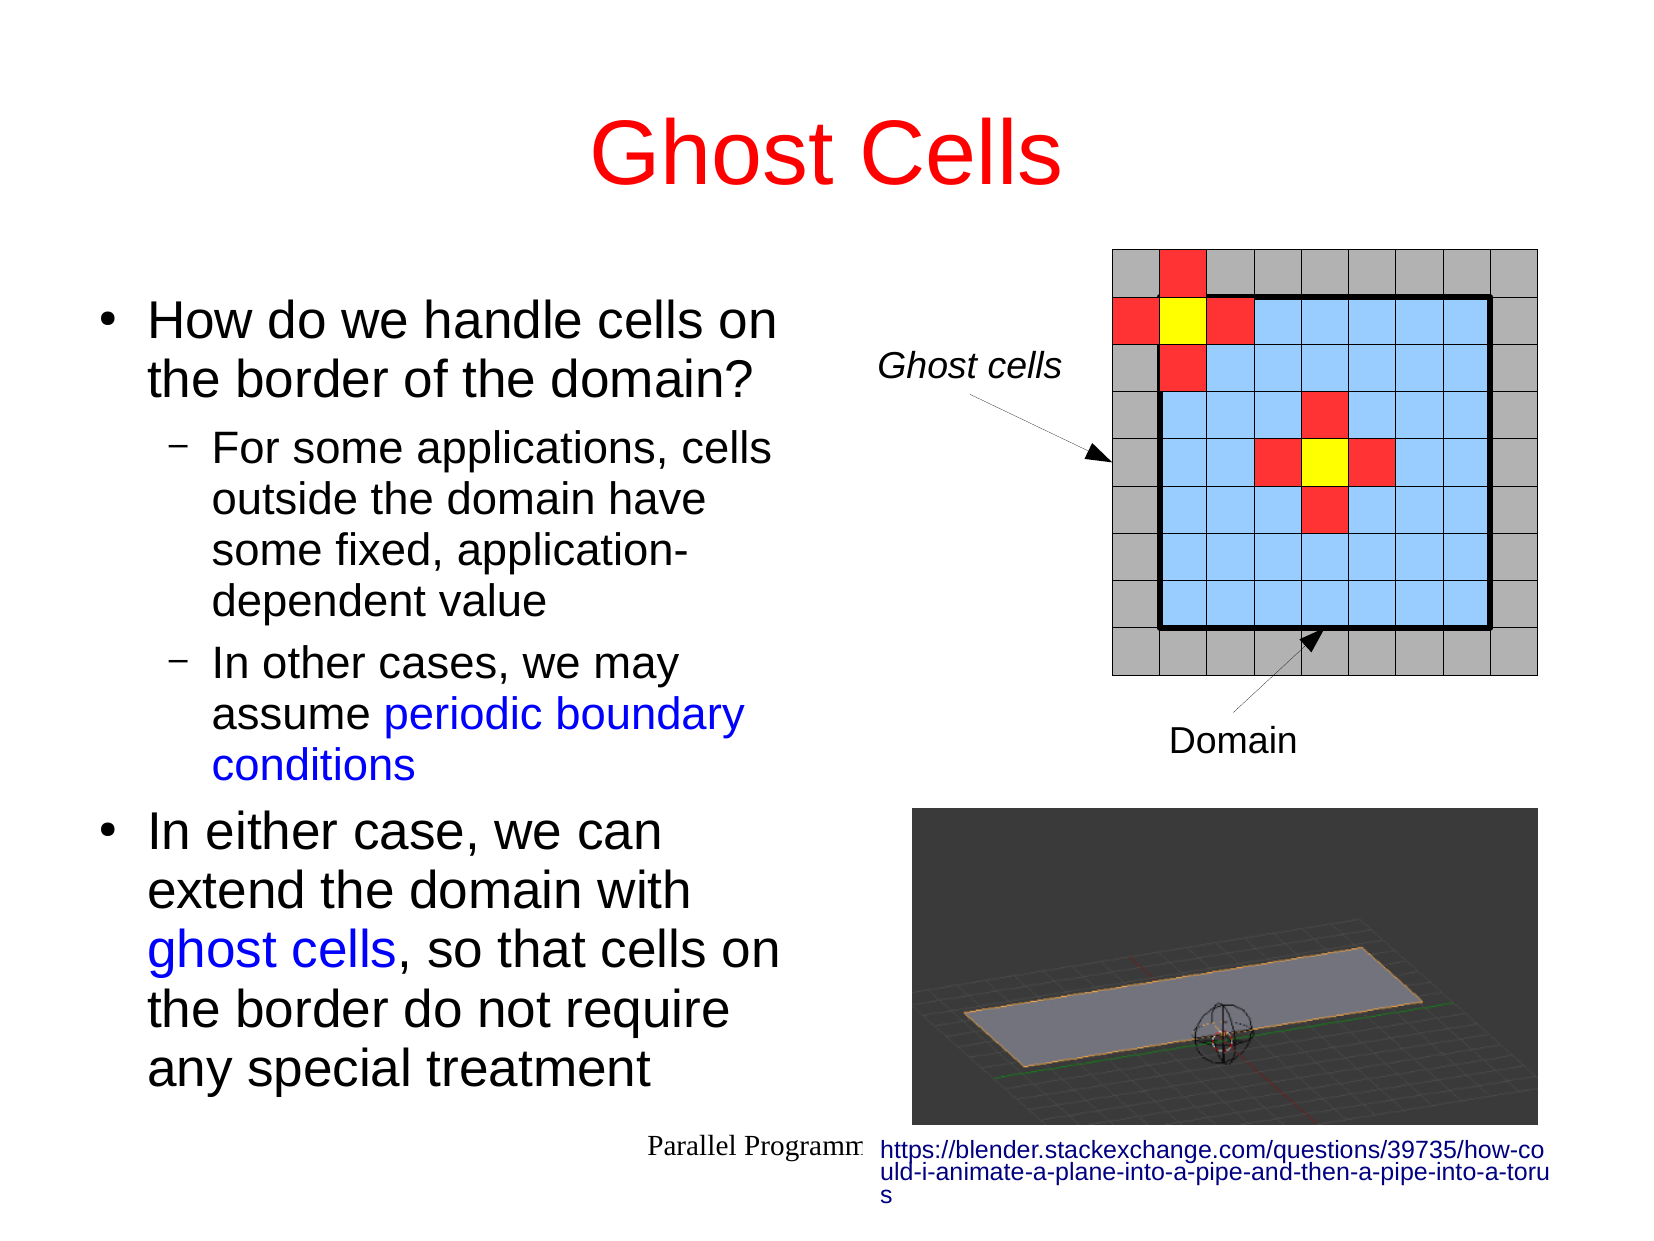

# Ghost Cells
How do we handle cells on the border of the domain?
For some applications, cells outside the domain have some fixed, application-dependent value
In other cases, we may assume periodic boundary conditions
In either case, we can extend the domain with ghost cells, so that cells on the border do not require any special treatment
Ghost cells
Domain
https://blender.stackexchange.com/questions/39735/how-could-i-animate-a-plane-into-a-pipe-and-then-a-pipe-into-a-torus
Parallel Programming Patterns
38